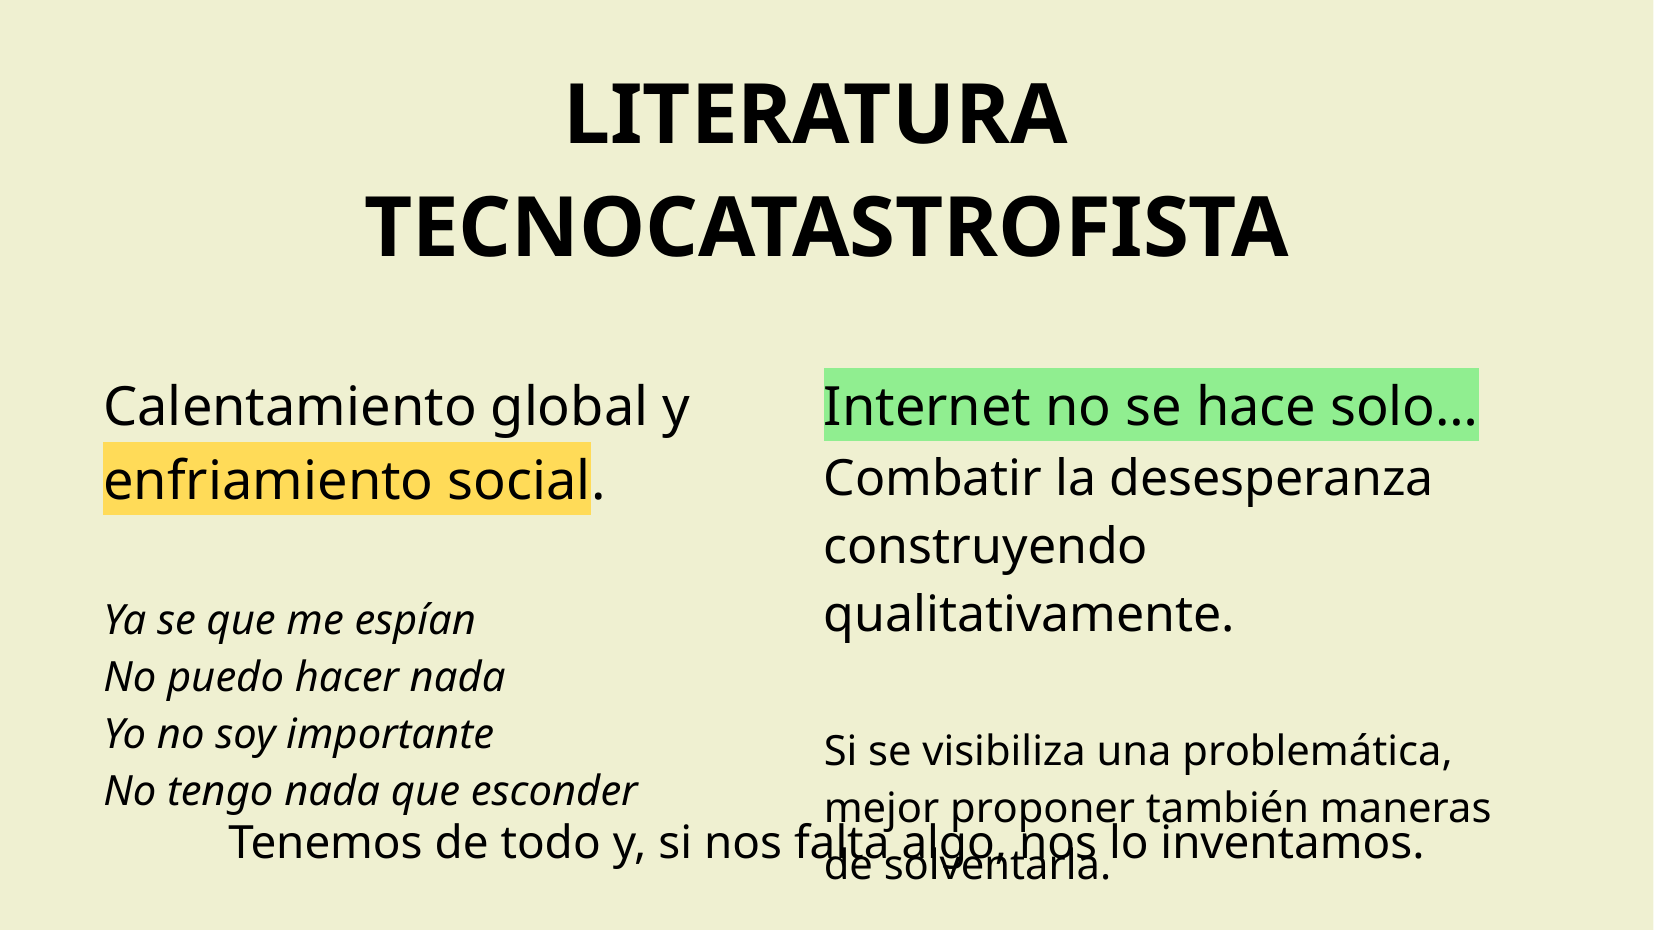

# Literatura tecnocatastrofista
Calentamiento global y
enfriamiento social.
Ya se que me espían
No puedo hacer nada
Yo no soy importante
No tengo nada que esconder
Internet no se hace solo…
Combatir la desesperanza construyendo qualitativamente.
Si se visibiliza una problemática, mejor proponer también maneras
de solventarla.
Tenemos de todo y, si nos falta algo, nos lo inventamos.